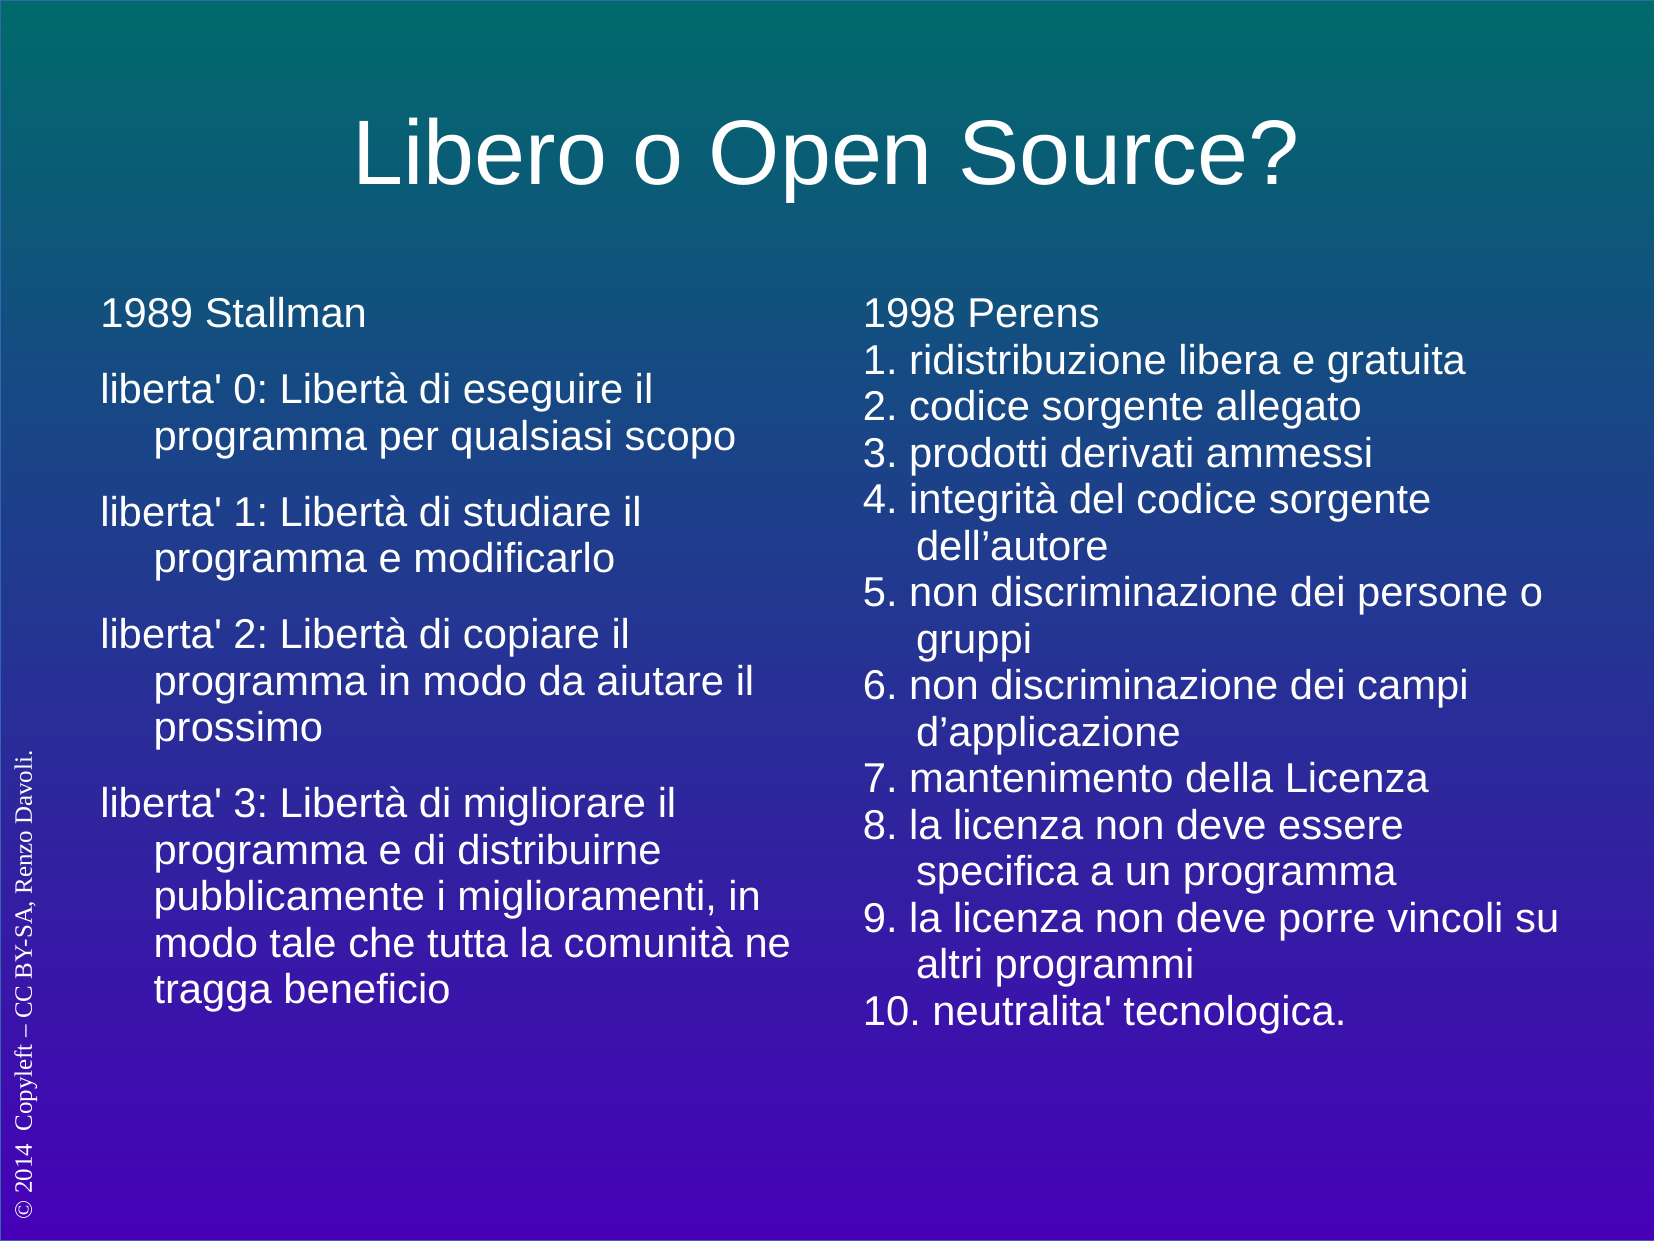

# Libero o Open Source?
1989 Stallman
liberta' 0: Libertà di eseguire il programma per qualsiasi scopo
liberta' 1: Libertà di studiare il programma e modificarlo
liberta' 2: Libertà di copiare il programma in modo da aiutare il prossimo
liberta' 3: Libertà di migliorare il programma e di distribuirne pubblicamente i miglioramenti, in modo tale che tutta la comunità ne tragga beneficio
1998 Perens
1. ridistribuzione libera e gratuita
2. codice sorgente allegato
3. prodotti derivati ammessi
4. integrità del codice sorgente dell’autore
5. non discriminazione dei persone o gruppi
6. non discriminazione dei campi d’applicazione
7. mantenimento della Licenza
8. la licenza non deve essere specifica a un programma
9. la licenza non deve porre vincoli su altri programmi
10. neutralita' tecnologica.